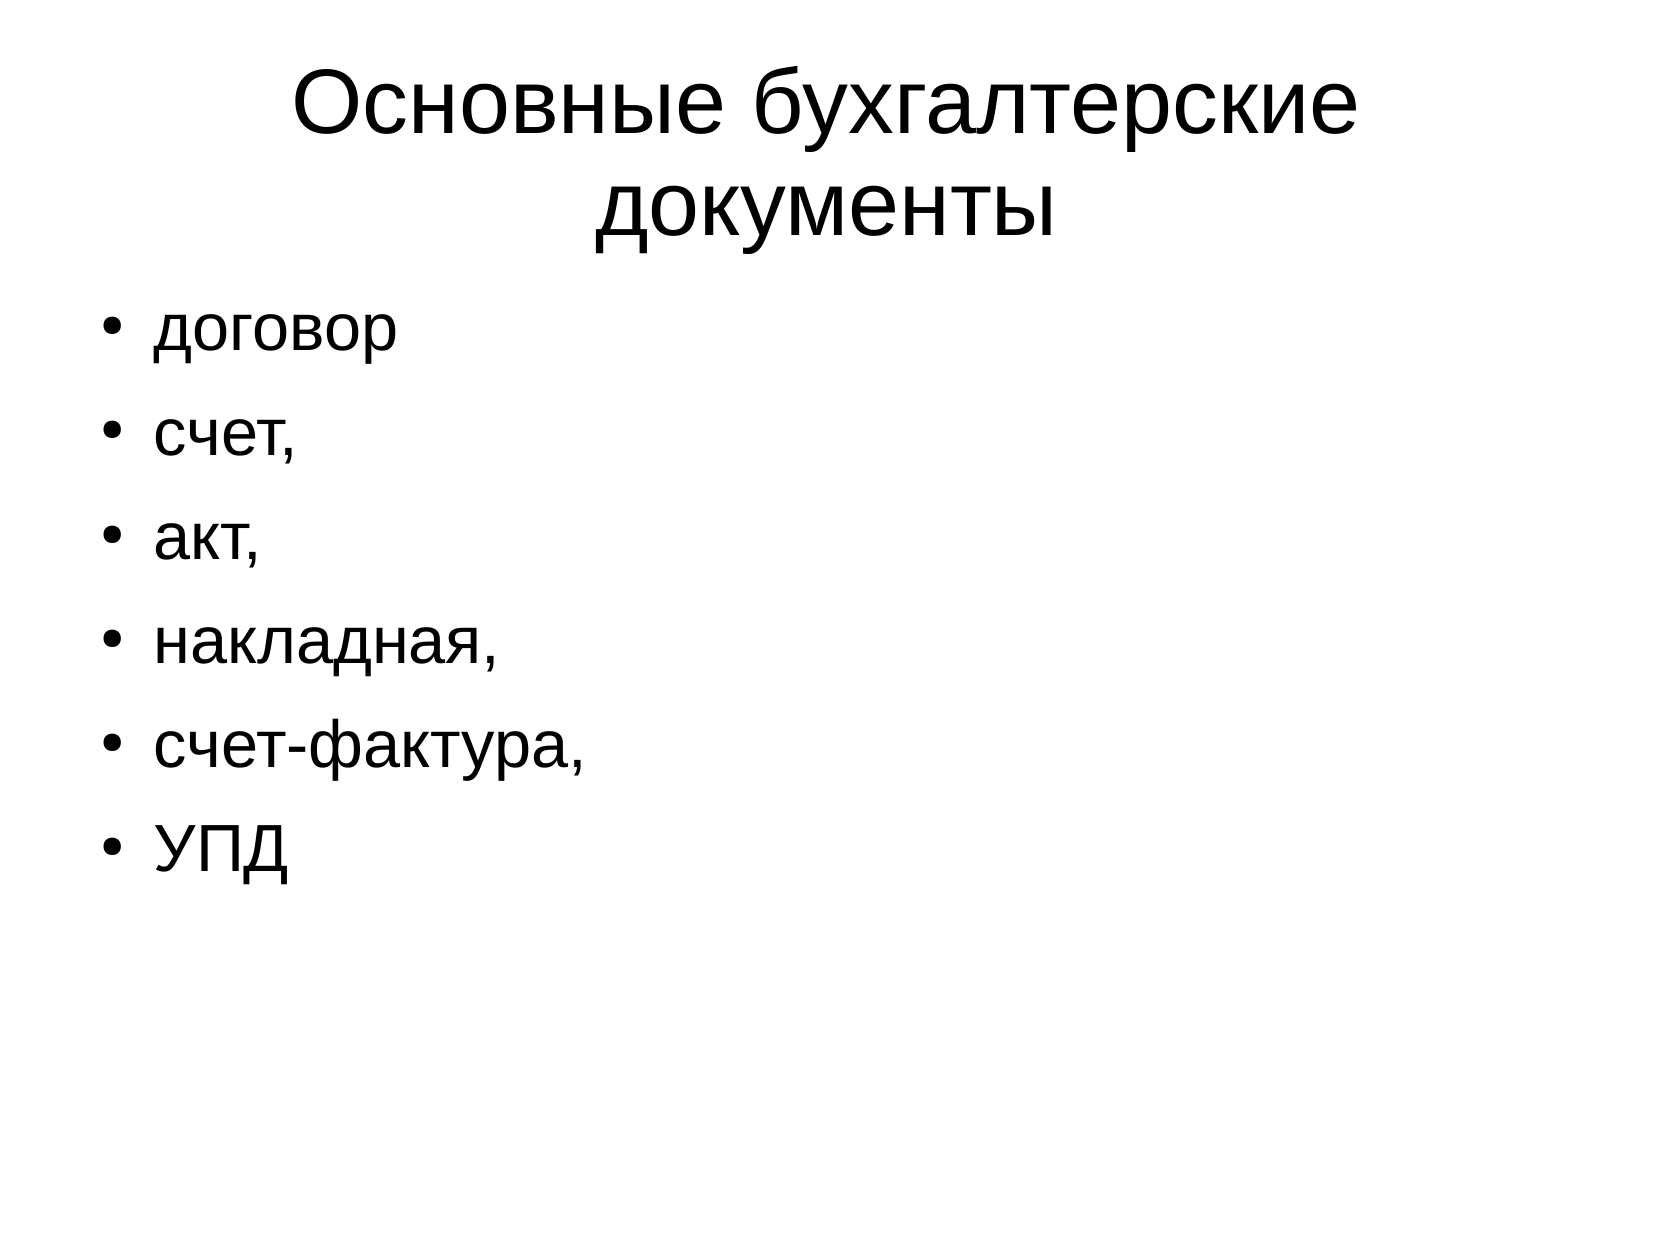

# Основные бухгалтерские документы
договор
счет,
акт,
накладная,
счет-фактура,
УПД